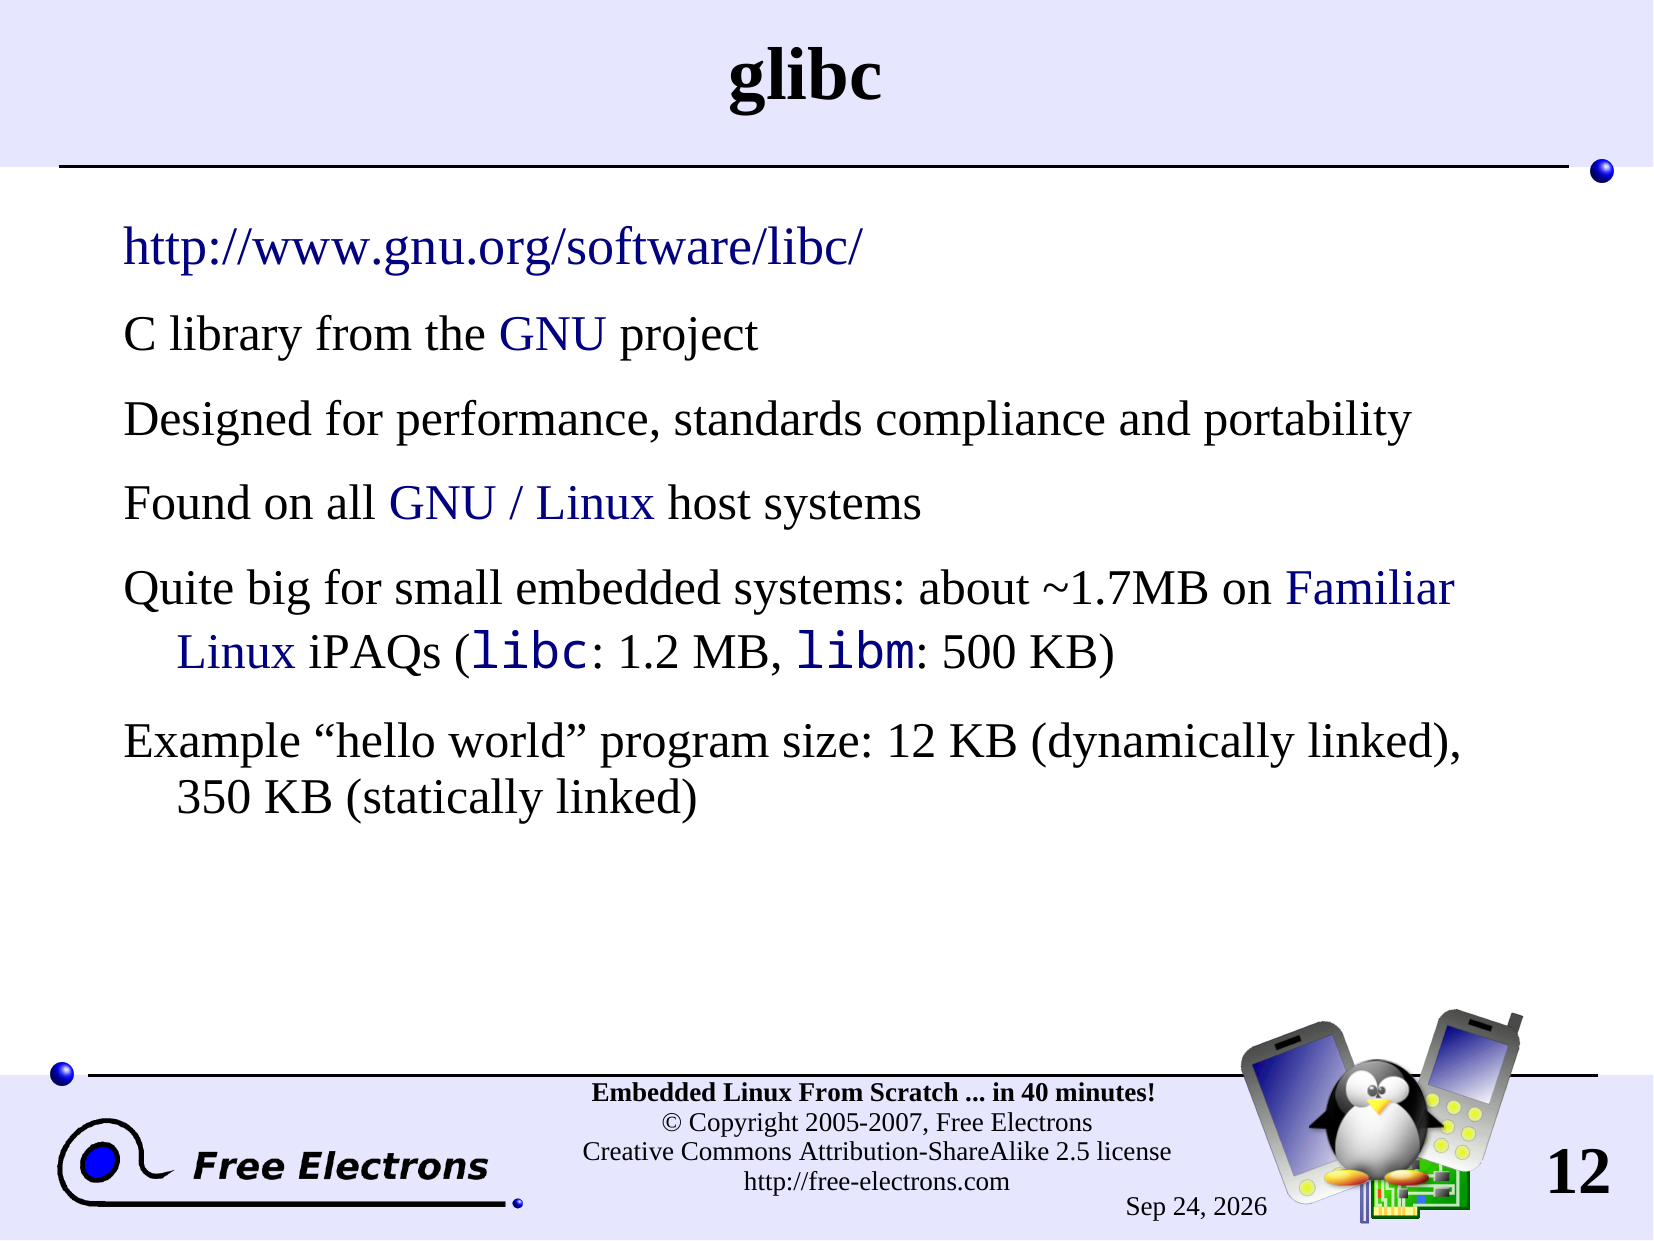

# glibc
http://www.gnu.org/software/libc/
C library from the GNU project
Designed for performance, standards compliance and portability
Found on all GNU / Linux host systems
Quite big for small embedded systems: about ~1.7MB on Familiar Linux iPAQs (libc: 1.2 MB, libm: 500 KB)
Example “hello world” program size: 12 KB (dynamically linked), 350 KB (statically linked)